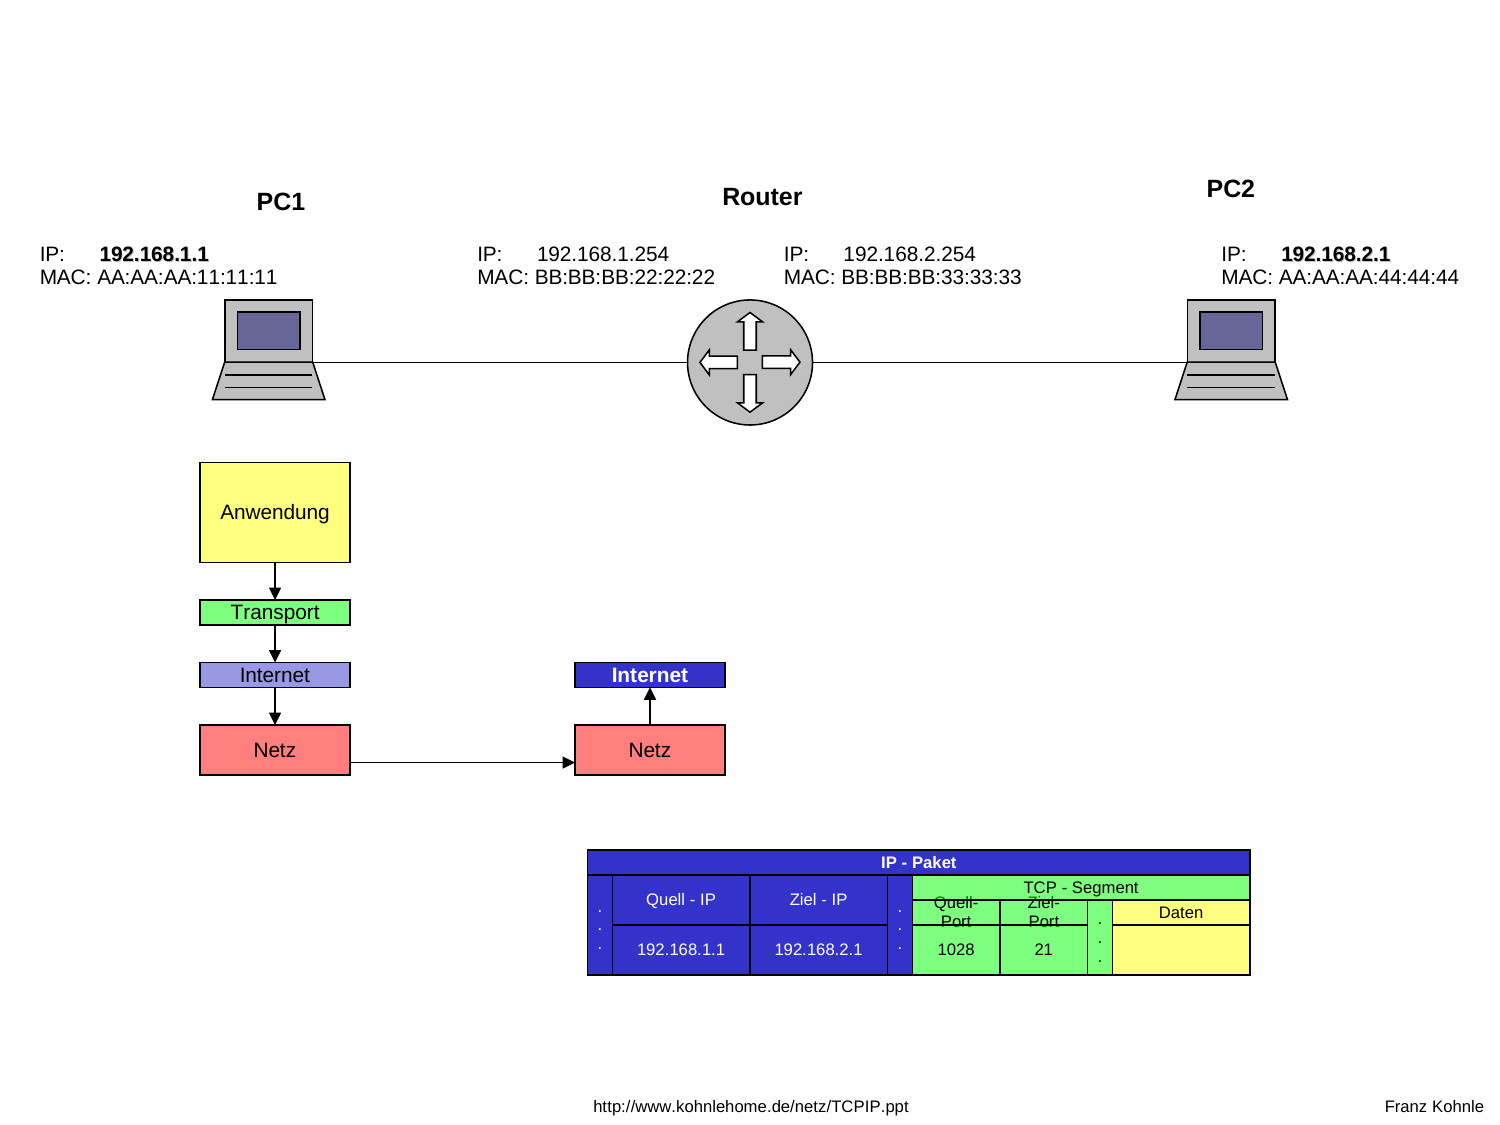

PC2
Router
PC1
IP: 192.168.1.1
MAC: AA:AA:AA:11:11:11
IP: 192.168.1.254
MAC: BB:BB:BB:22:22:22
IP: 192.168.2.254
MAC: BB:BB:BB:33:33:33
IP: 192.168.2.1
MAC: AA:AA:AA:44:44:44
Anwendung
Transport
Internet
Internet
Netz
Netz
IP - Paket
...
Quell - IP
Ziel - IP
...
192.168.1.1
192.168.2.1
TCP - Segment
Quell-Port
Ziel-Port
...
1028
21
Daten
http://www.kohnlehome.de/netz/TCPIP.ppt
Franz Kohnle